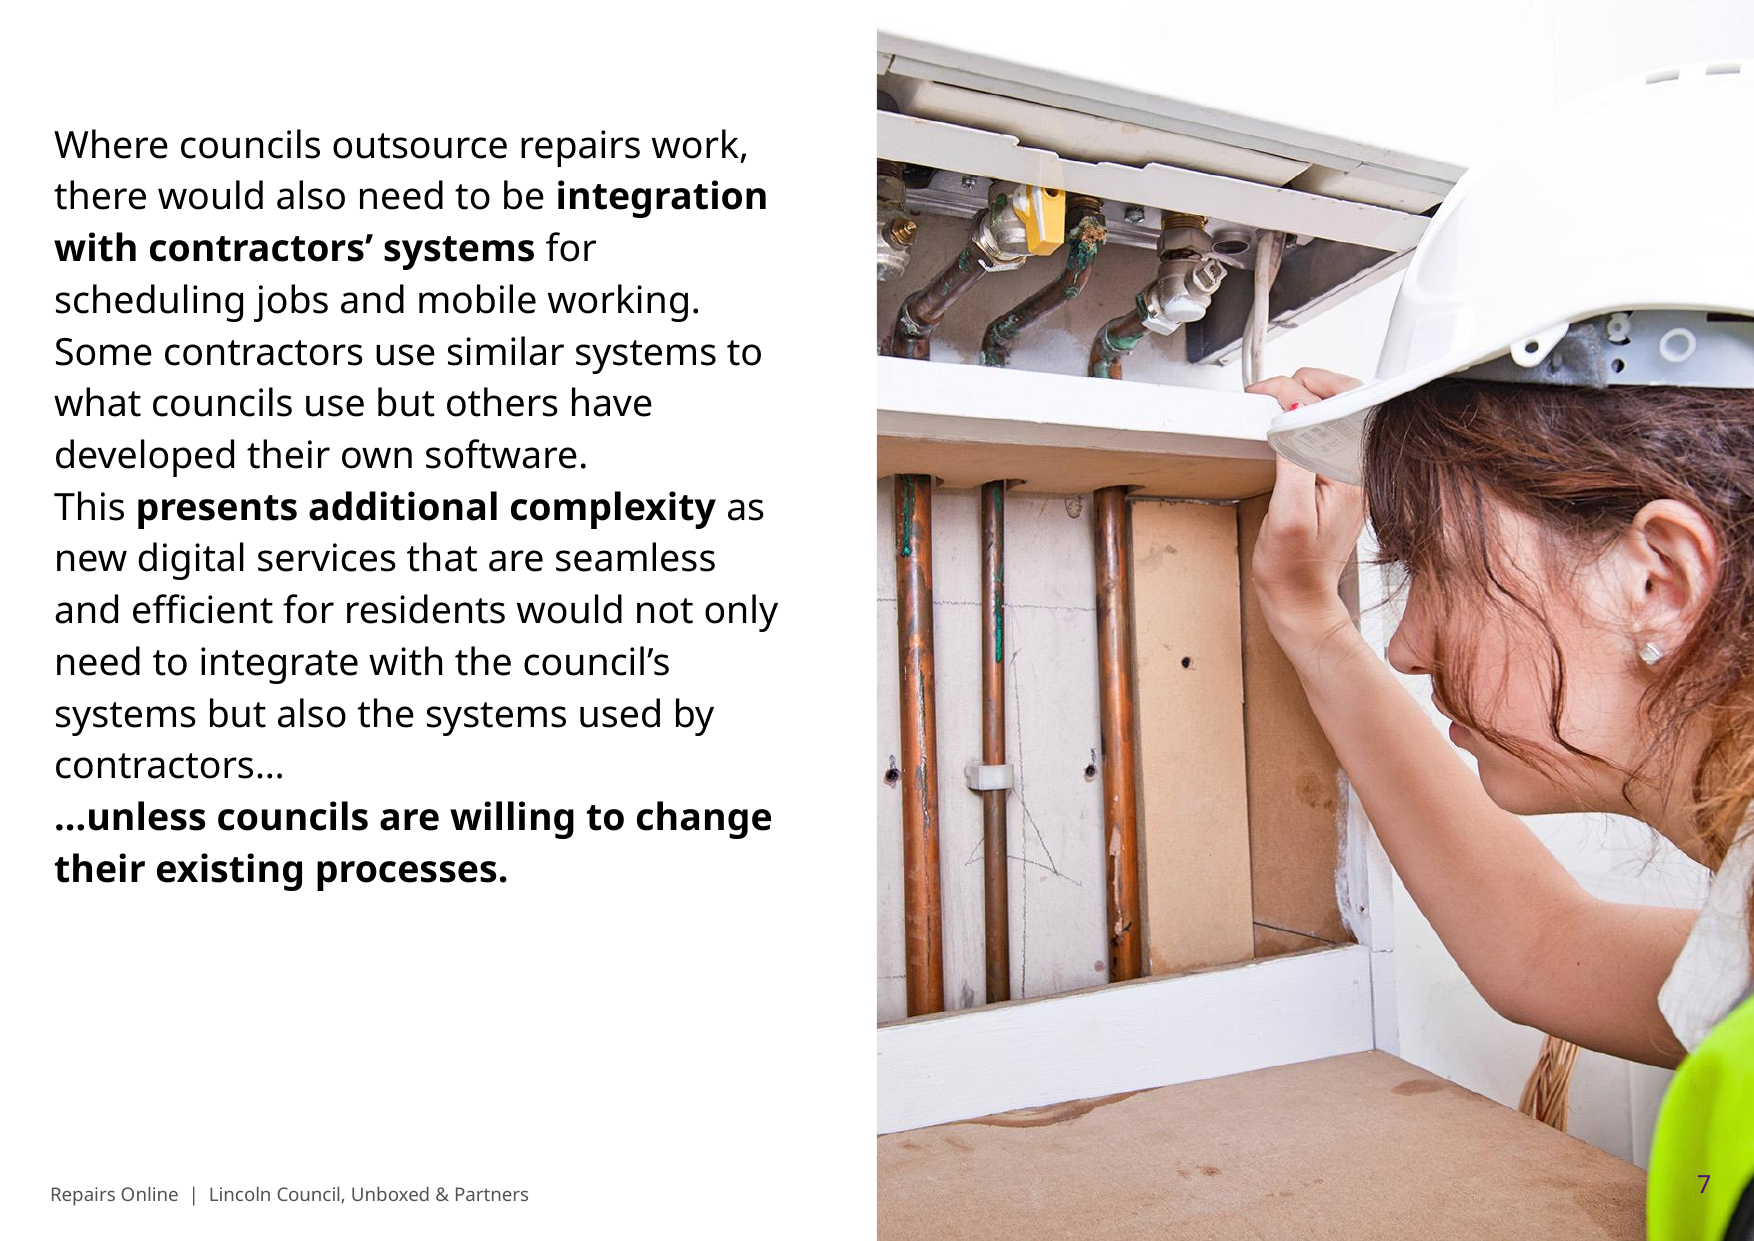

# Where councils outsource repairs work, there would also need to be integration with contractors’ systems for scheduling jobs and mobile working. Some contractors use similar systems to what councils use but others have developed their own software. This presents additional complexity as new digital services that are seamless and efficient for residents would not only need to integrate with the council’s systems but also the systems used by contractors… ...unless councils are willing to change their existing processes.